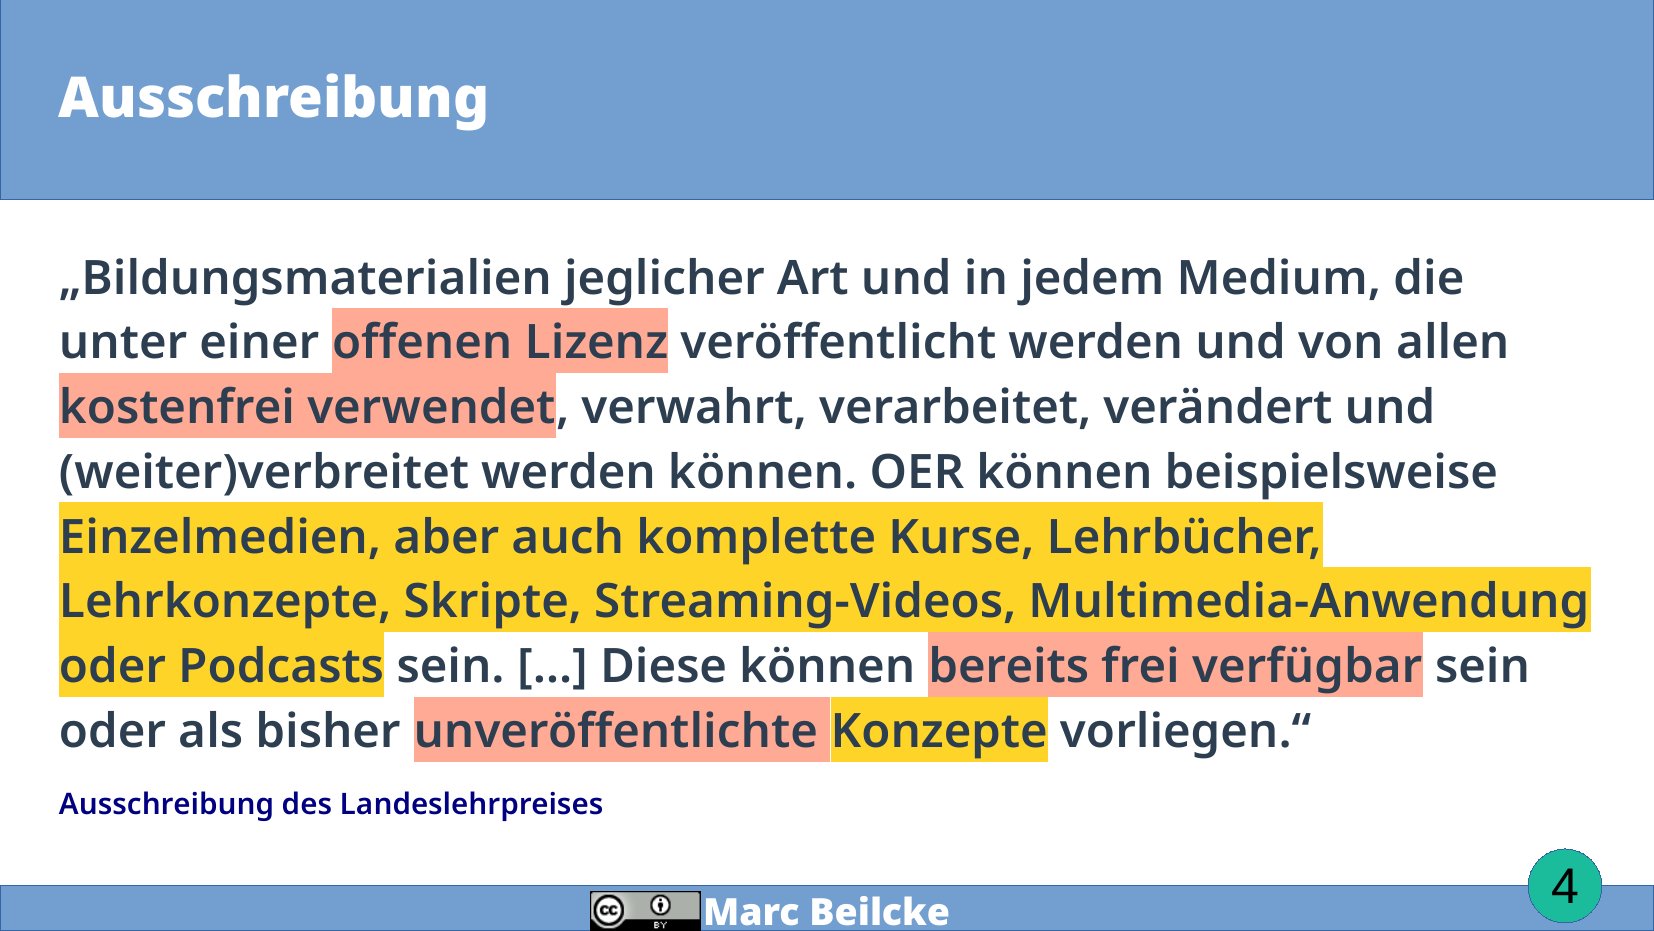

# Ausschreibung
„Bildungsmaterialien jeglicher Art und in jedem Medium, die unter einer offenen Lizenz veröffentlicht werden und von allen kostenfrei verwendet, verwahrt, verarbeitet, verändert und (weiter)verbreitet werden können. OER können beispielsweise Einzelmedien, aber auch komplette Kurse, Lehrbücher, Lehrkonzepte, Skripte, Streaming-Videos, Multimedia-Anwendung oder Podcasts sein. […] Diese können bereits frei verfügbar sein oder als bisher unveröffentlichte Konzepte vorliegen.“
Ausschreibung des Landeslehrpreises
Marc Beilcke